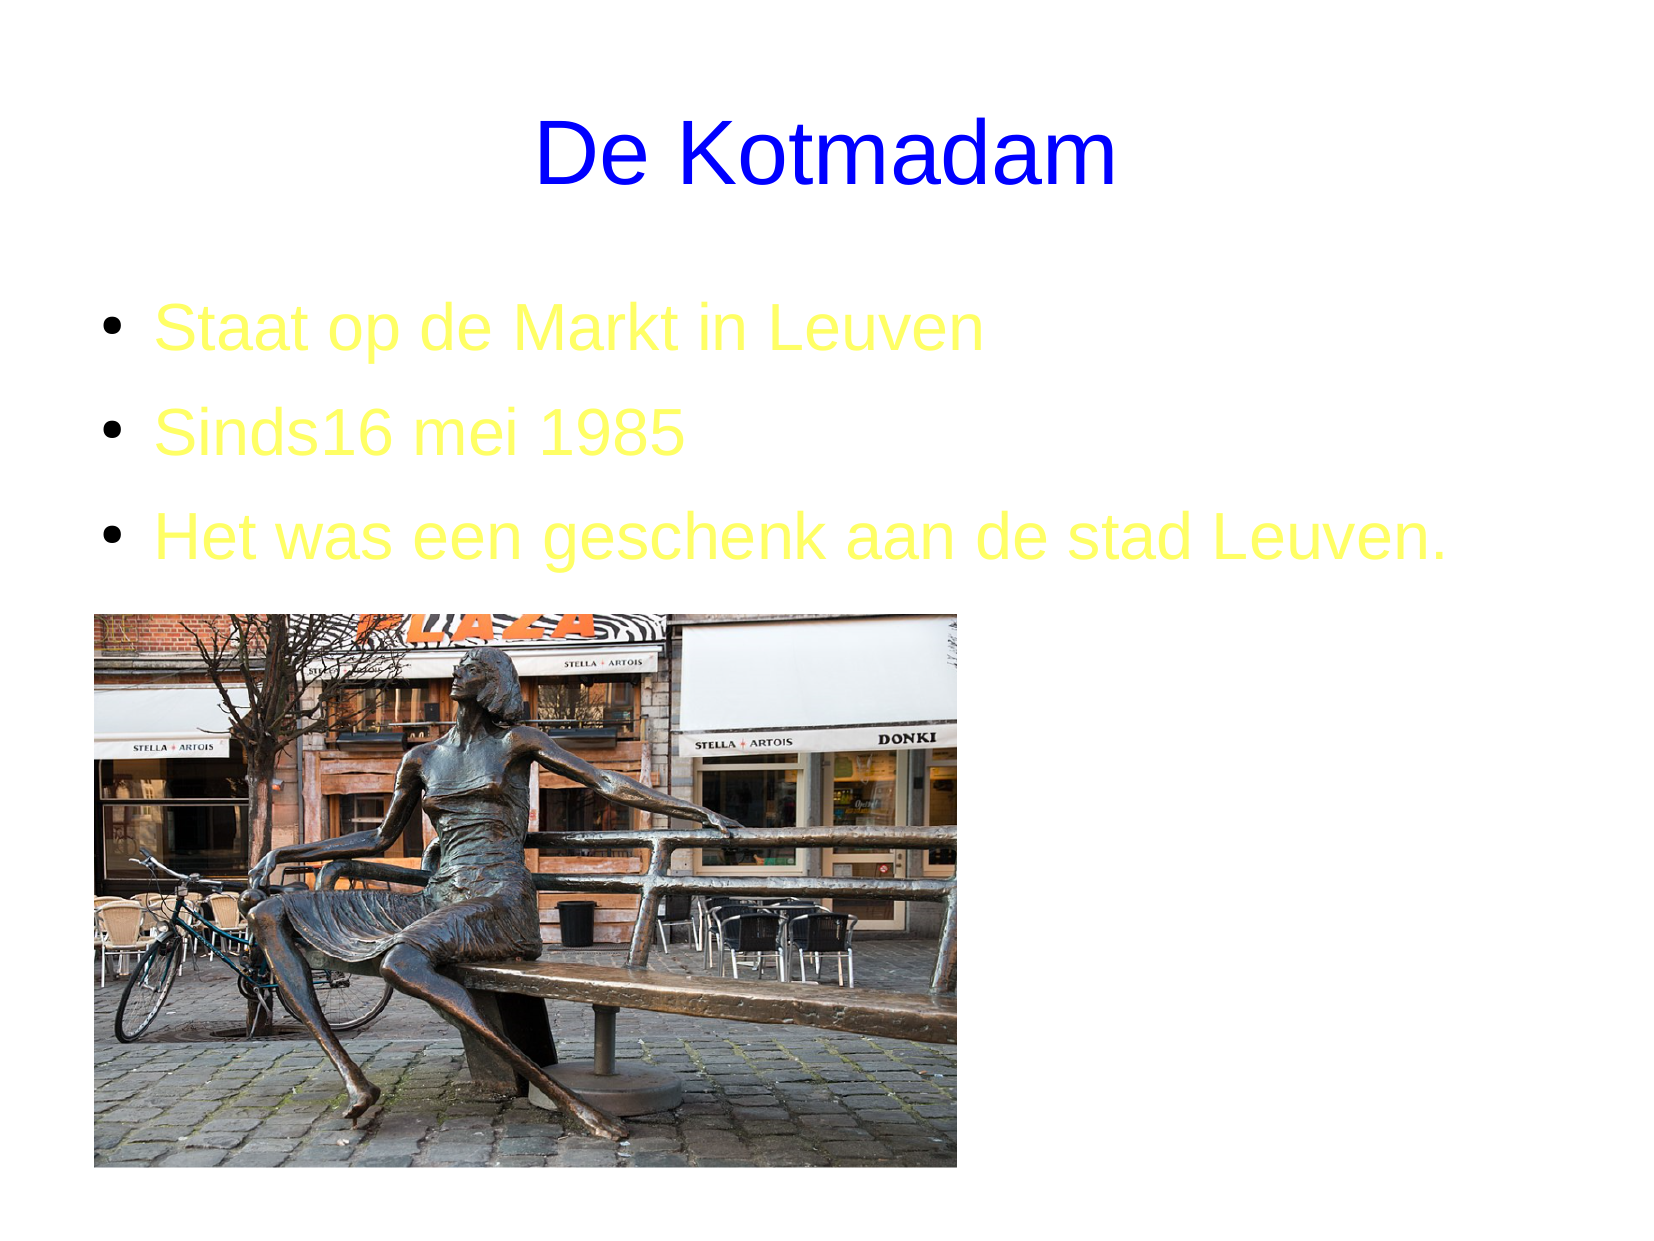

# De Kotmadam
Staat op de Markt in Leuven
Sinds16 mei 1985
Het was een geschenk aan de stad Leuven.